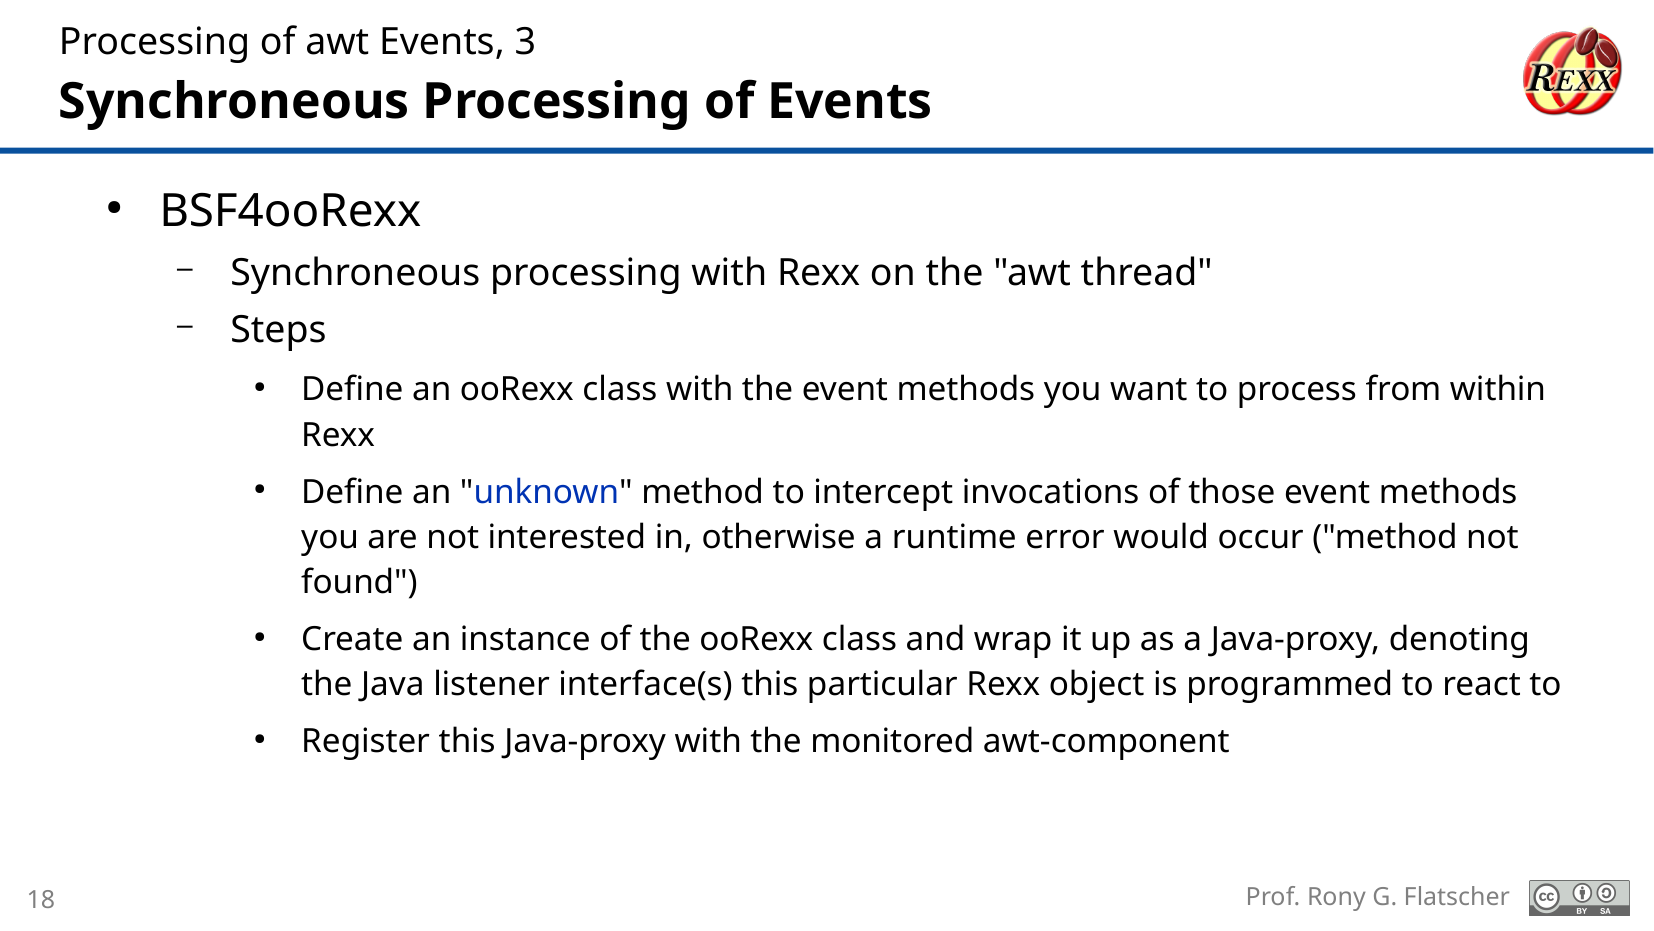

# Processing of awt Events, 3 Synchroneous Processing of Events
BSF4ooRexx
Synchroneous processing with Rexx on the "awt thread"
Steps
Define an ooRexx class with the event methods you want to process from within Rexx
Define an "unknown" method to intercept invocations of those event methods you are not interested in, otherwise a runtime error would occur ("method not found")
Create an instance of the ooRexx class and wrap it up as a Java-proxy, denoting the Java listener interface(s) this particular Rexx object is programmed to react to
Register this Java-proxy with the monitored awt-component